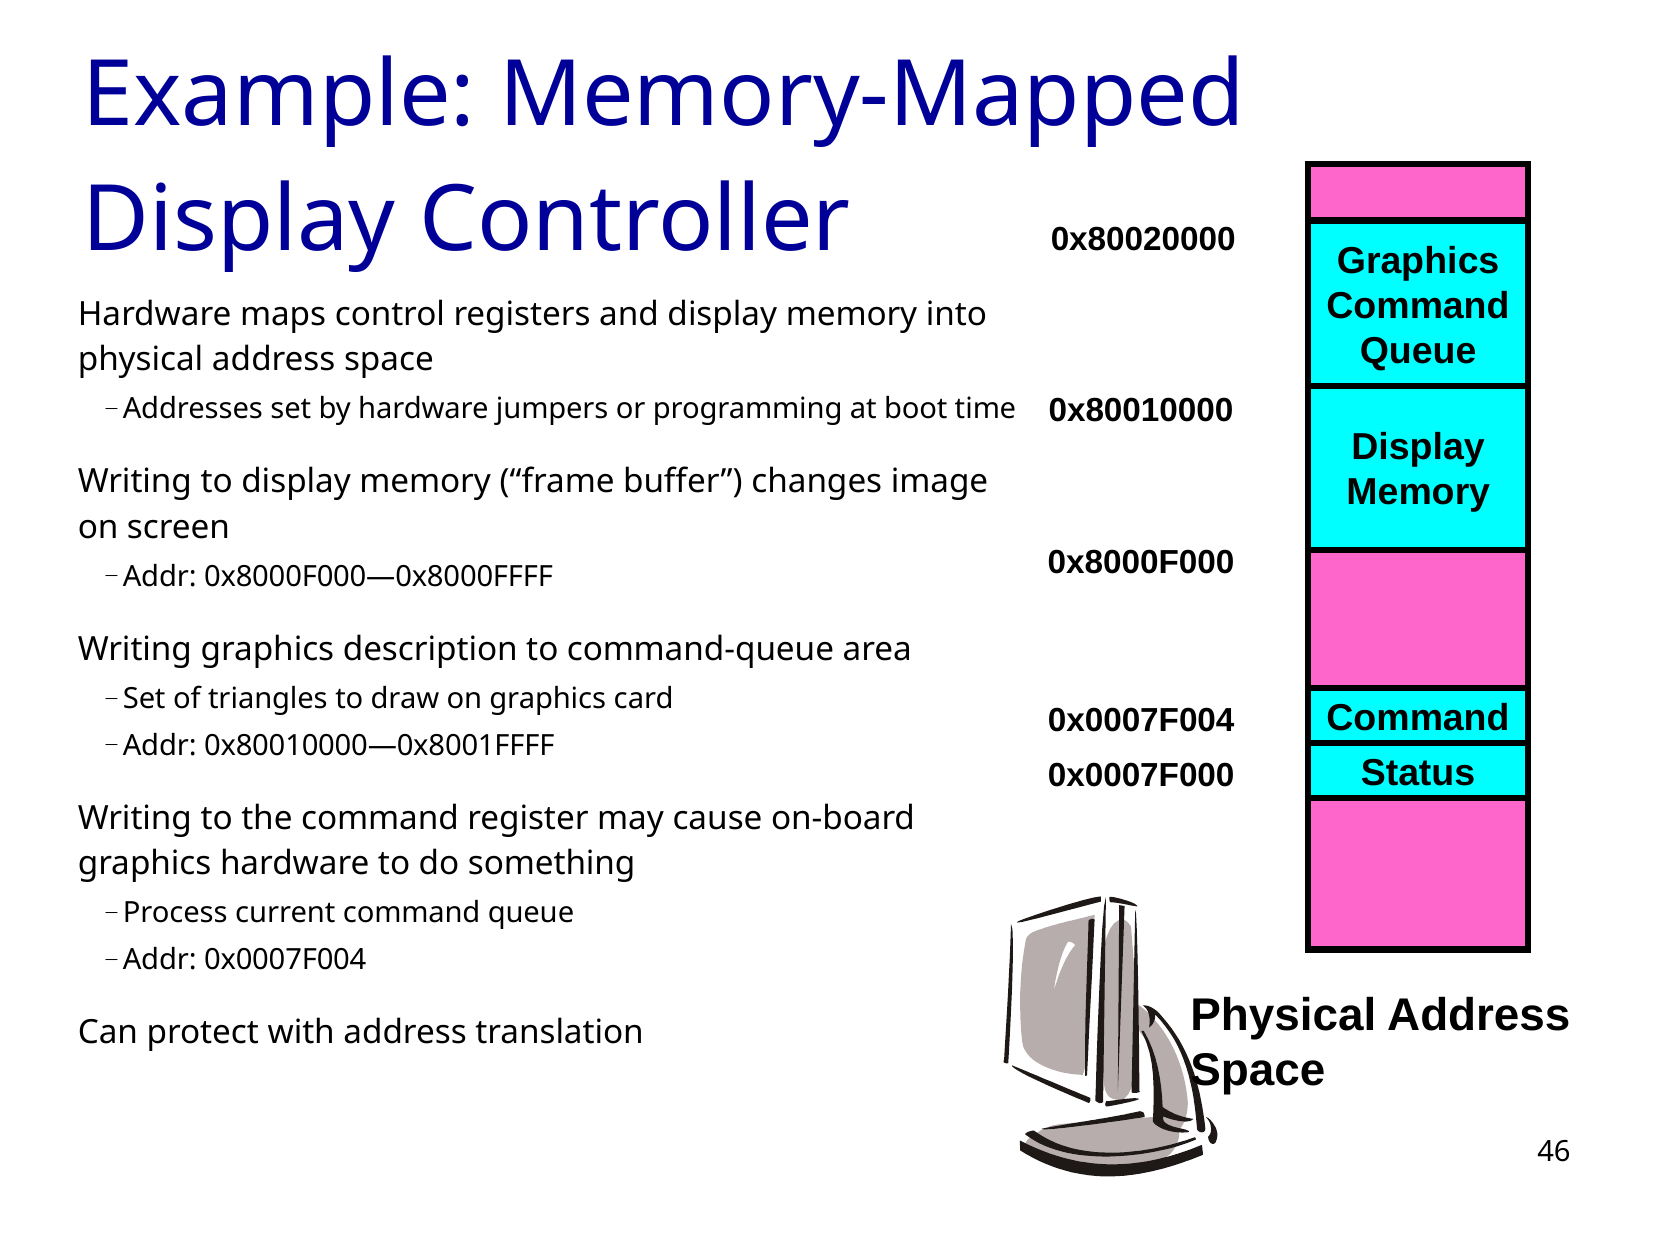

# Example: Memory-Mapped Display Controller
0x80020000
Graphics
Command
Queue
0x80010000
Display
Memory
0x8000F000
Command
0x0007F004
Status
0x0007F000
Physical Address
Space
Hardware maps control registers and display memory into physical address space
Addresses set by hardware jumpers or programming at boot time
Writing to display memory (“frame buffer”) changes image on screen
Addr: 0x8000F000—0x8000FFFF
Writing graphics description to command-queue area
Set of triangles to draw on graphics card
Addr: 0x80010000—0x8001FFFF
Writing to the command register may cause on-board graphics hardware to do something
Process current command queue
Addr: 0x0007F004
Can protect with address translation
46